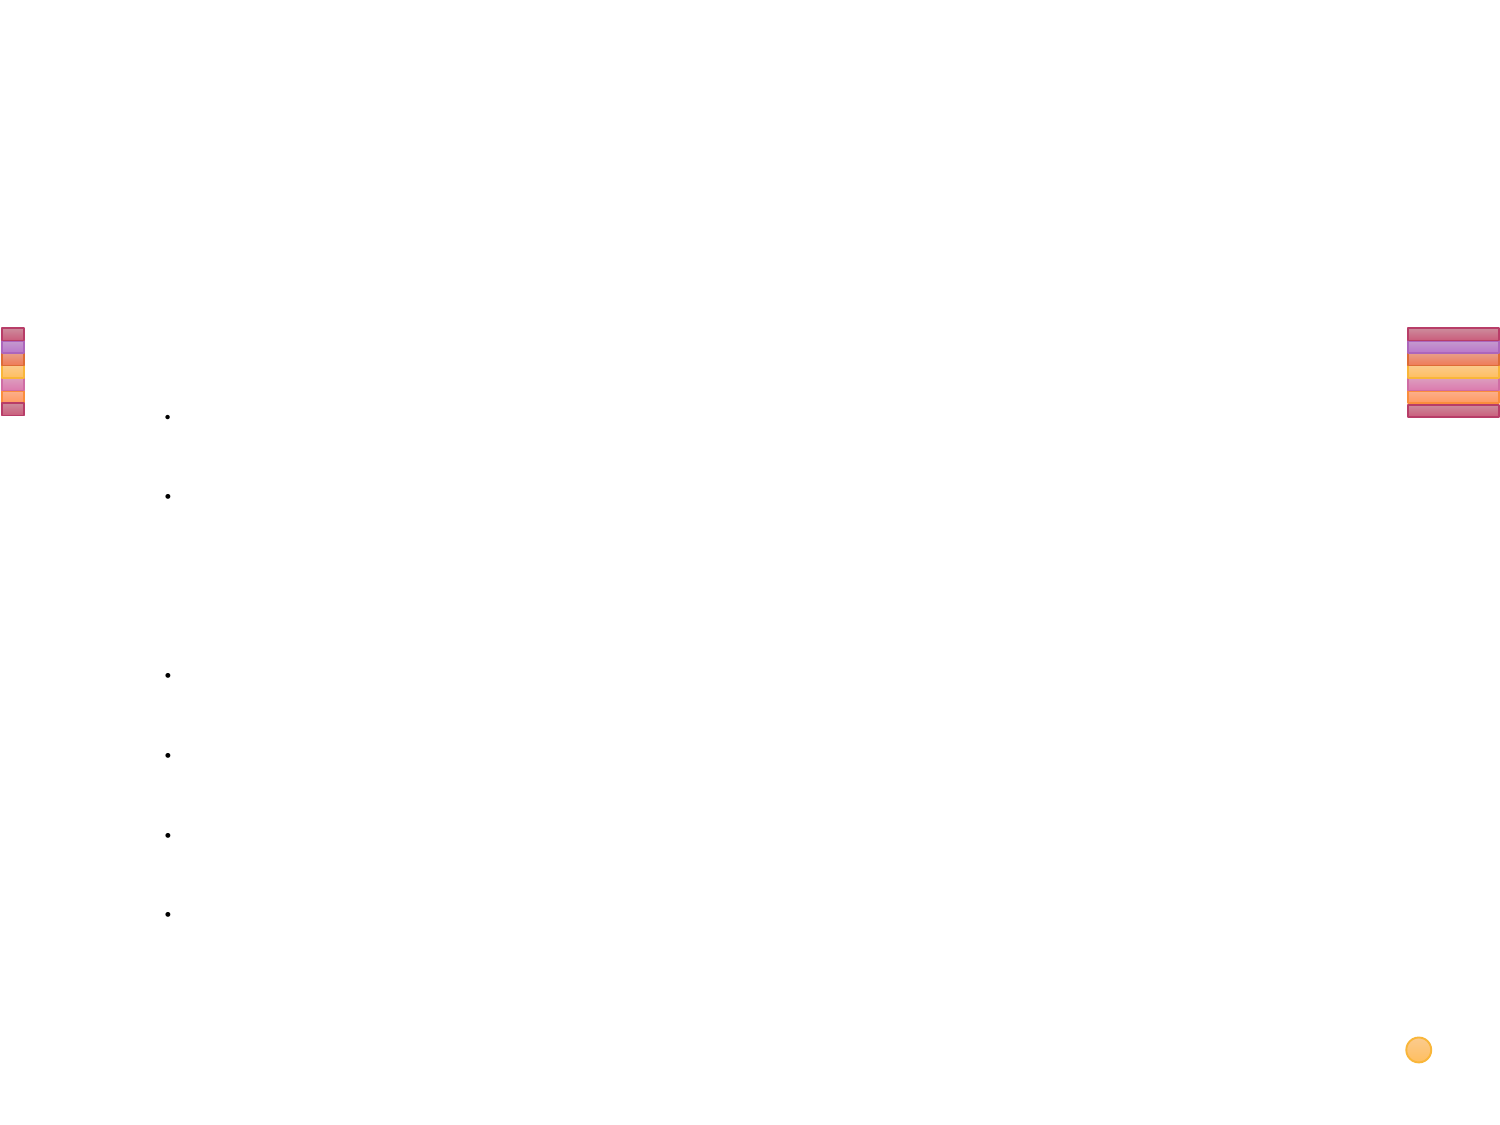

IV.- FLEXIBILIDAD FUNCIONAL (I)
# IV.1. Clasificación profesional
IV.1.1.- Supresión de las categorías profesionales, categorías profesionales equivalentes y niveles como criterios de clasificación profesional.
Qué ocurre con los convenios no adaptados a 08/07/13
Qué ocurre con los pluses de polivalencia
Qué ocurre con la información básica al trabajador
El legislador no ha adaptado el contenido del ET a la supresión de la categoría profesional, de forma que seguimos hallando referencias a las categorías profesionales en los siguientes preceptos: art.11.1a), 12.1e), art.17.4, art.40.3 bis, art.46.3 y art.46.5 ET.